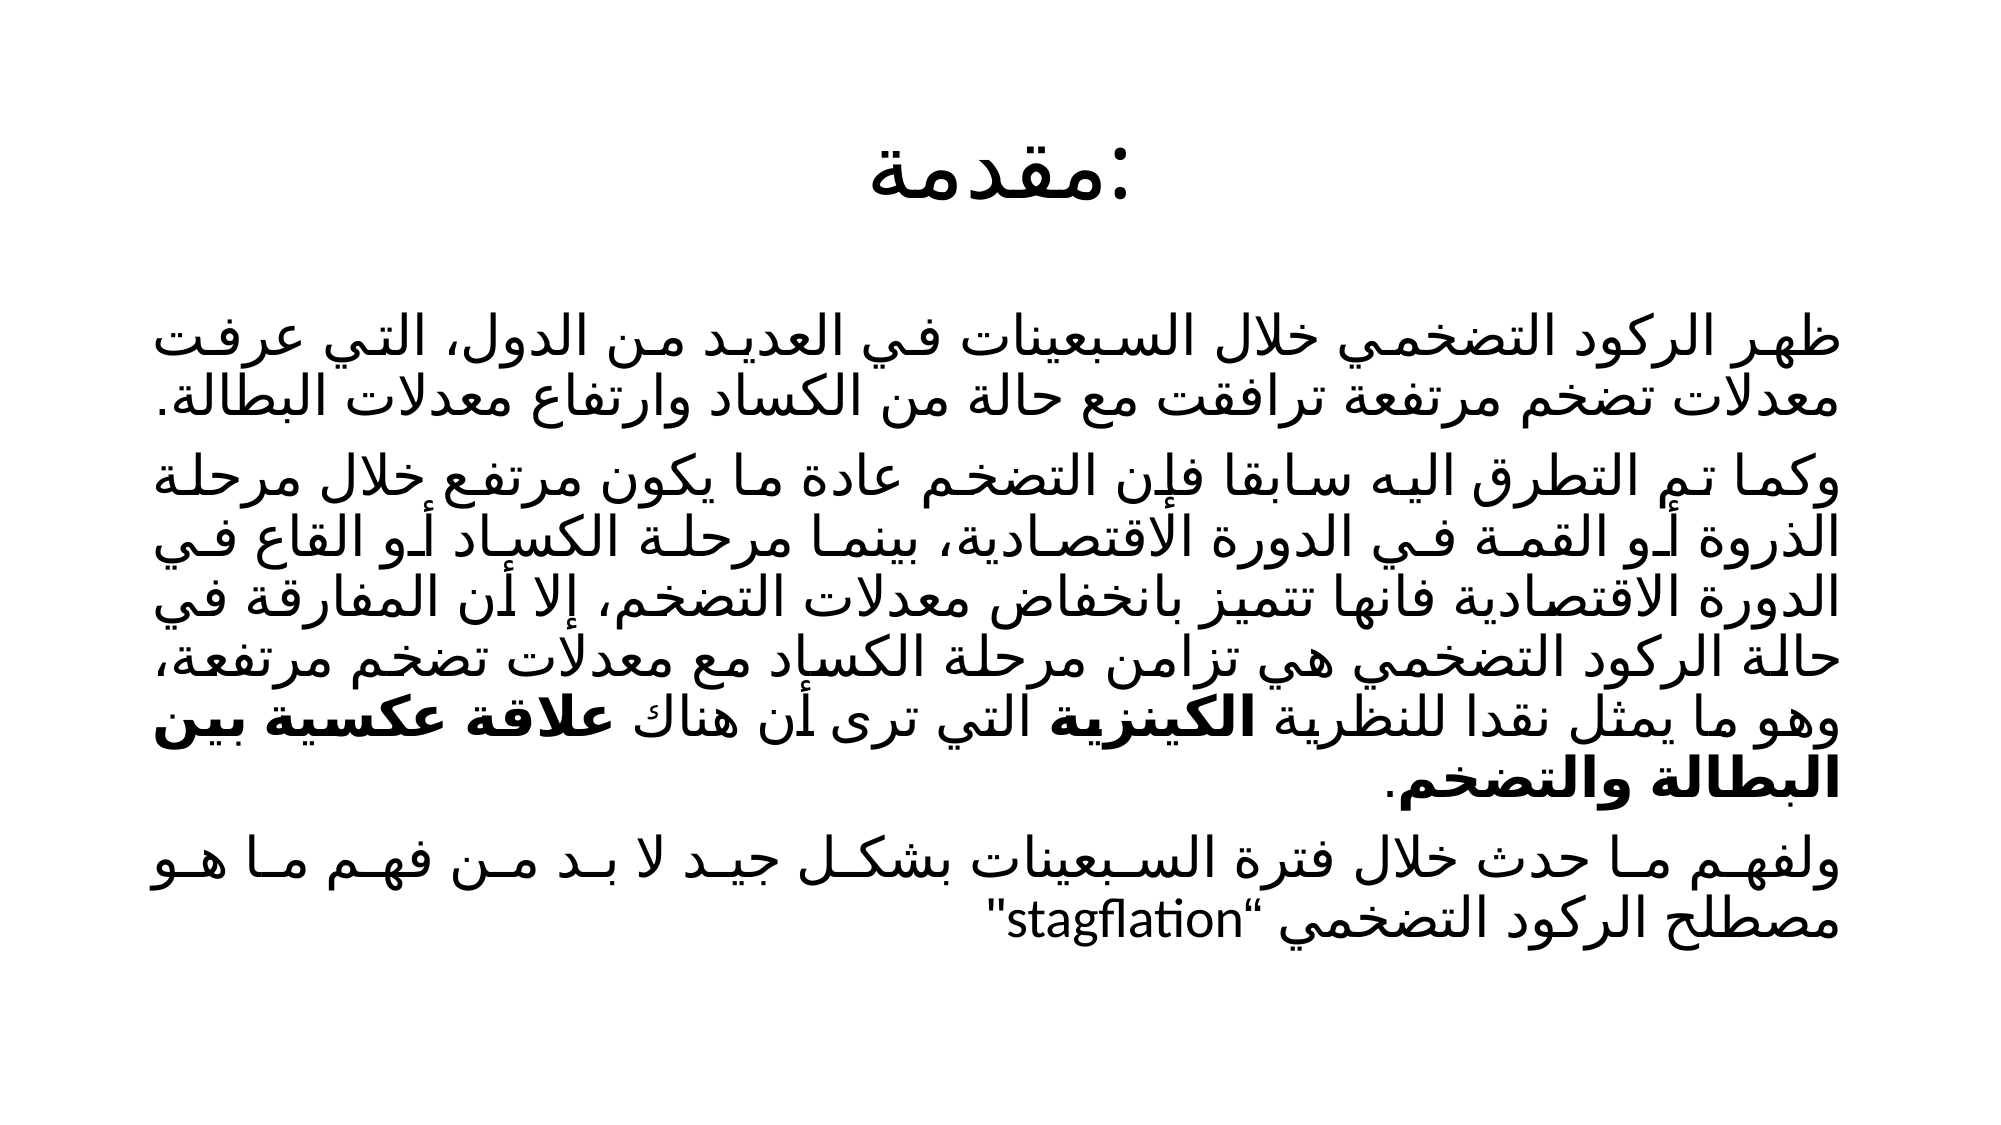

# مقدمة:
ظهر الركود التضخمي خلال السبعينات في العديد من الدول، التي عرفت معدلات تضخم مرتفعة ترافقت مع حالة من الكساد وارتفاع معدلات البطالة.
وكما تم التطرق اليه سابقا فإن التضخم عادة ما يكون مرتفع خلال مرحلة الذروة أو القمة في الدورة الاقتصادية، بينما مرحلة الكساد أو القاع في الدورة الاقتصادية فانها تتميز بانخفاض معدلات التضخم، إلا أن المفارقة في حالة الركود التضخمي هي تزامن مرحلة الكساد مع معدلات تضخم مرتفعة، وهو ما يمثل نقدا للنظرية الكينزية التي ترى أن هناك علاقة عكسية بين البطالة والتضخم.
ولفهم ما حدث خلال فترة السبعينات بشكل جيد لا بد من فهم ما هو مصطلح الركود التضخمي “stagflation"